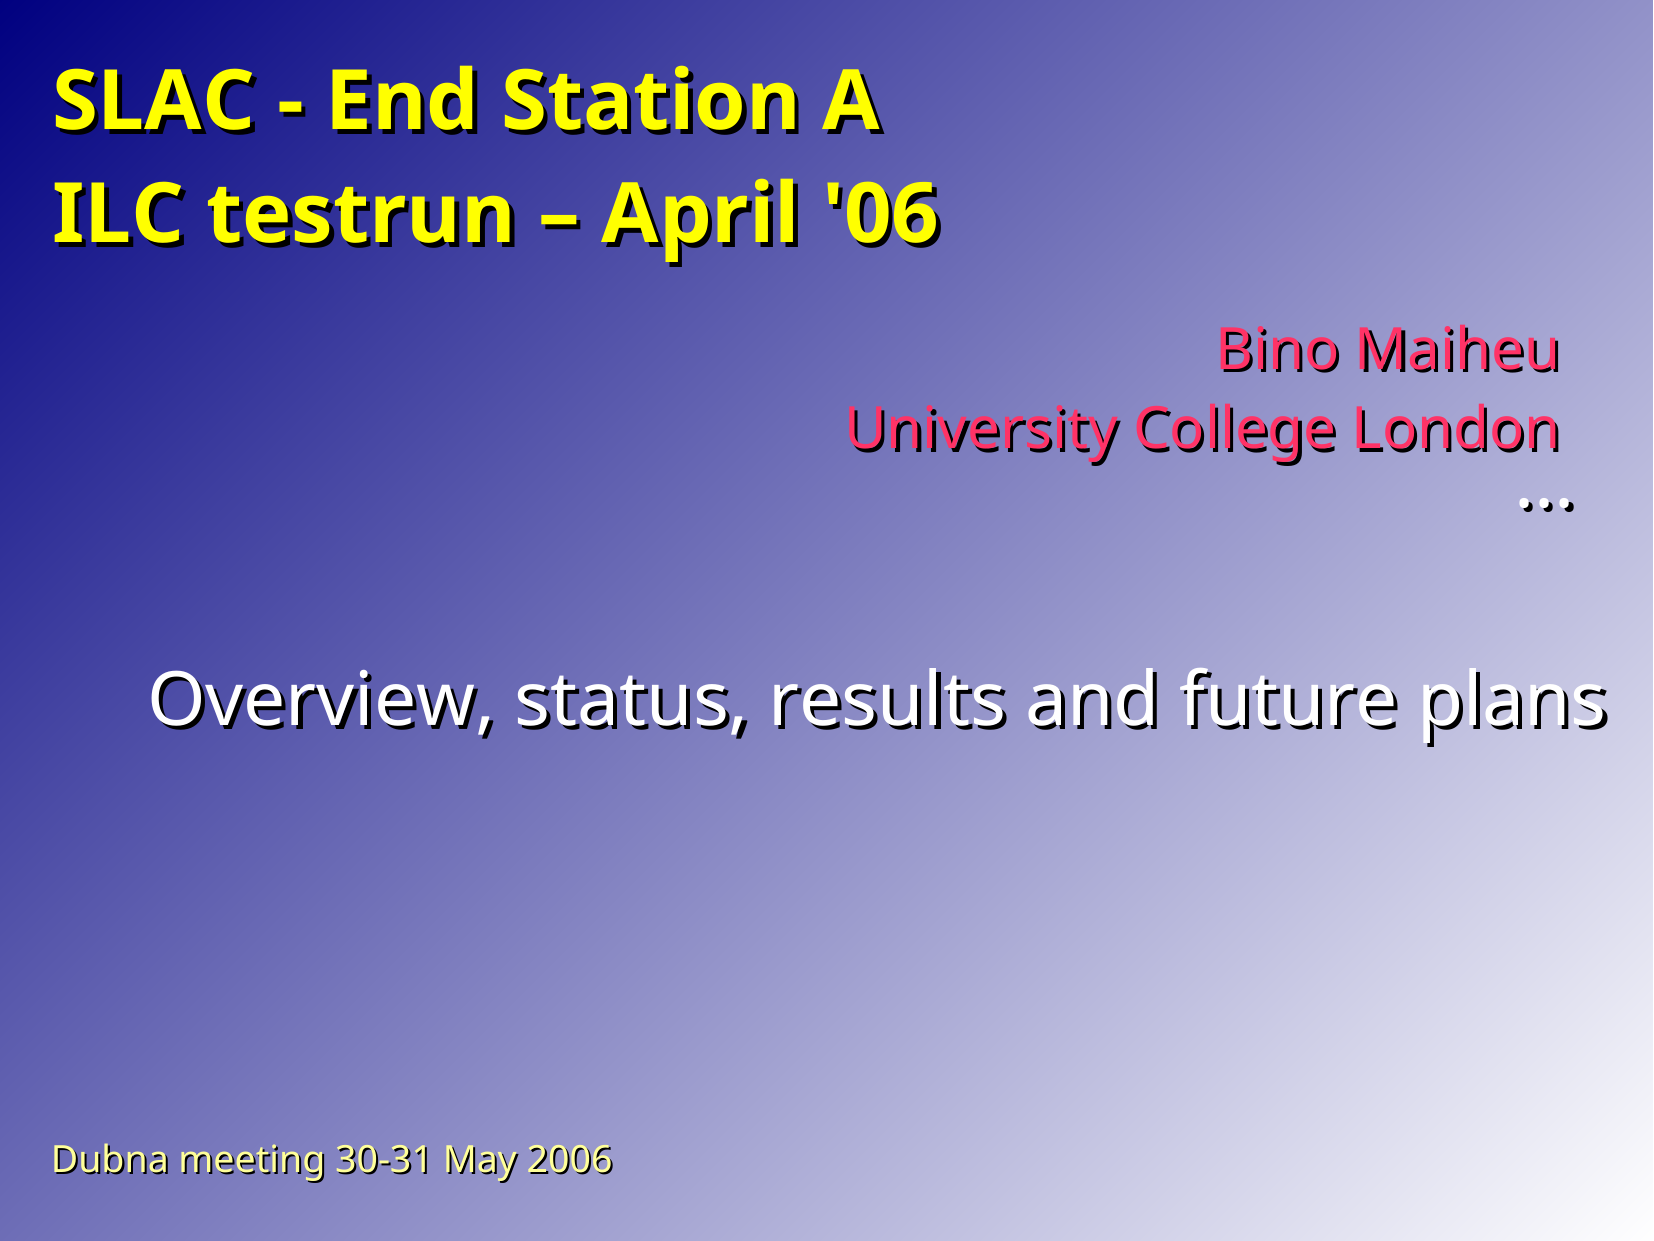

SLAC - End Station A
ILC testrun – April '06
Bino Maiheu
University College London
...
Overview, status, results and future plans
Dubna meeting 30-31 May 2006